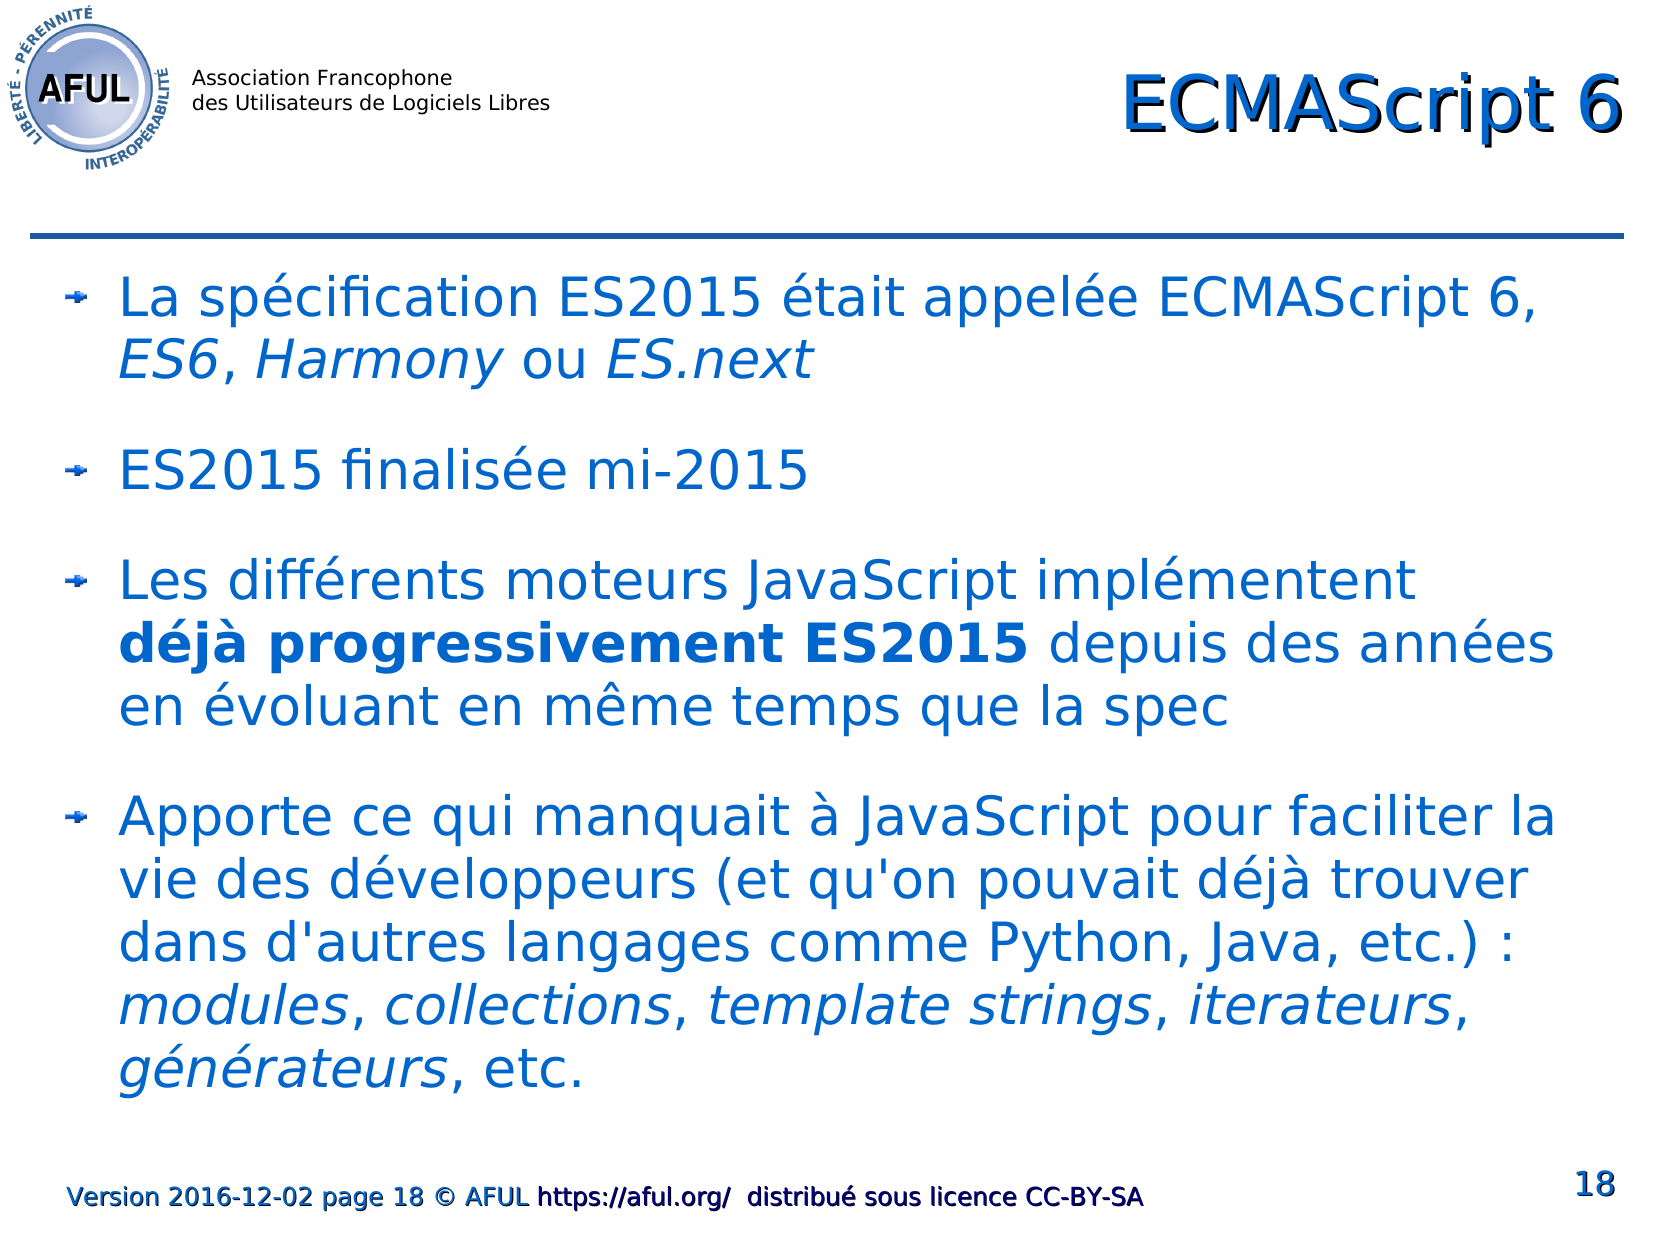

# ECMAScript 6
La spécification ES2015 était appelée ECMAScript 6, ES6, Harmony ou ES.next
ES2015 finalisée mi-2015
Les différents moteurs JavaScript implémentent
déjà progressivement ES2015 depuis des années en évoluant en même temps que la spec
Apporte ce qui manquait à JavaScript pour faciliter la vie des développeurs (et qu'on pouvait déjà trouver dans d'autres langages comme Python, Java, etc.) : modules, collections, template strings, iterateurs, générateurs, etc.